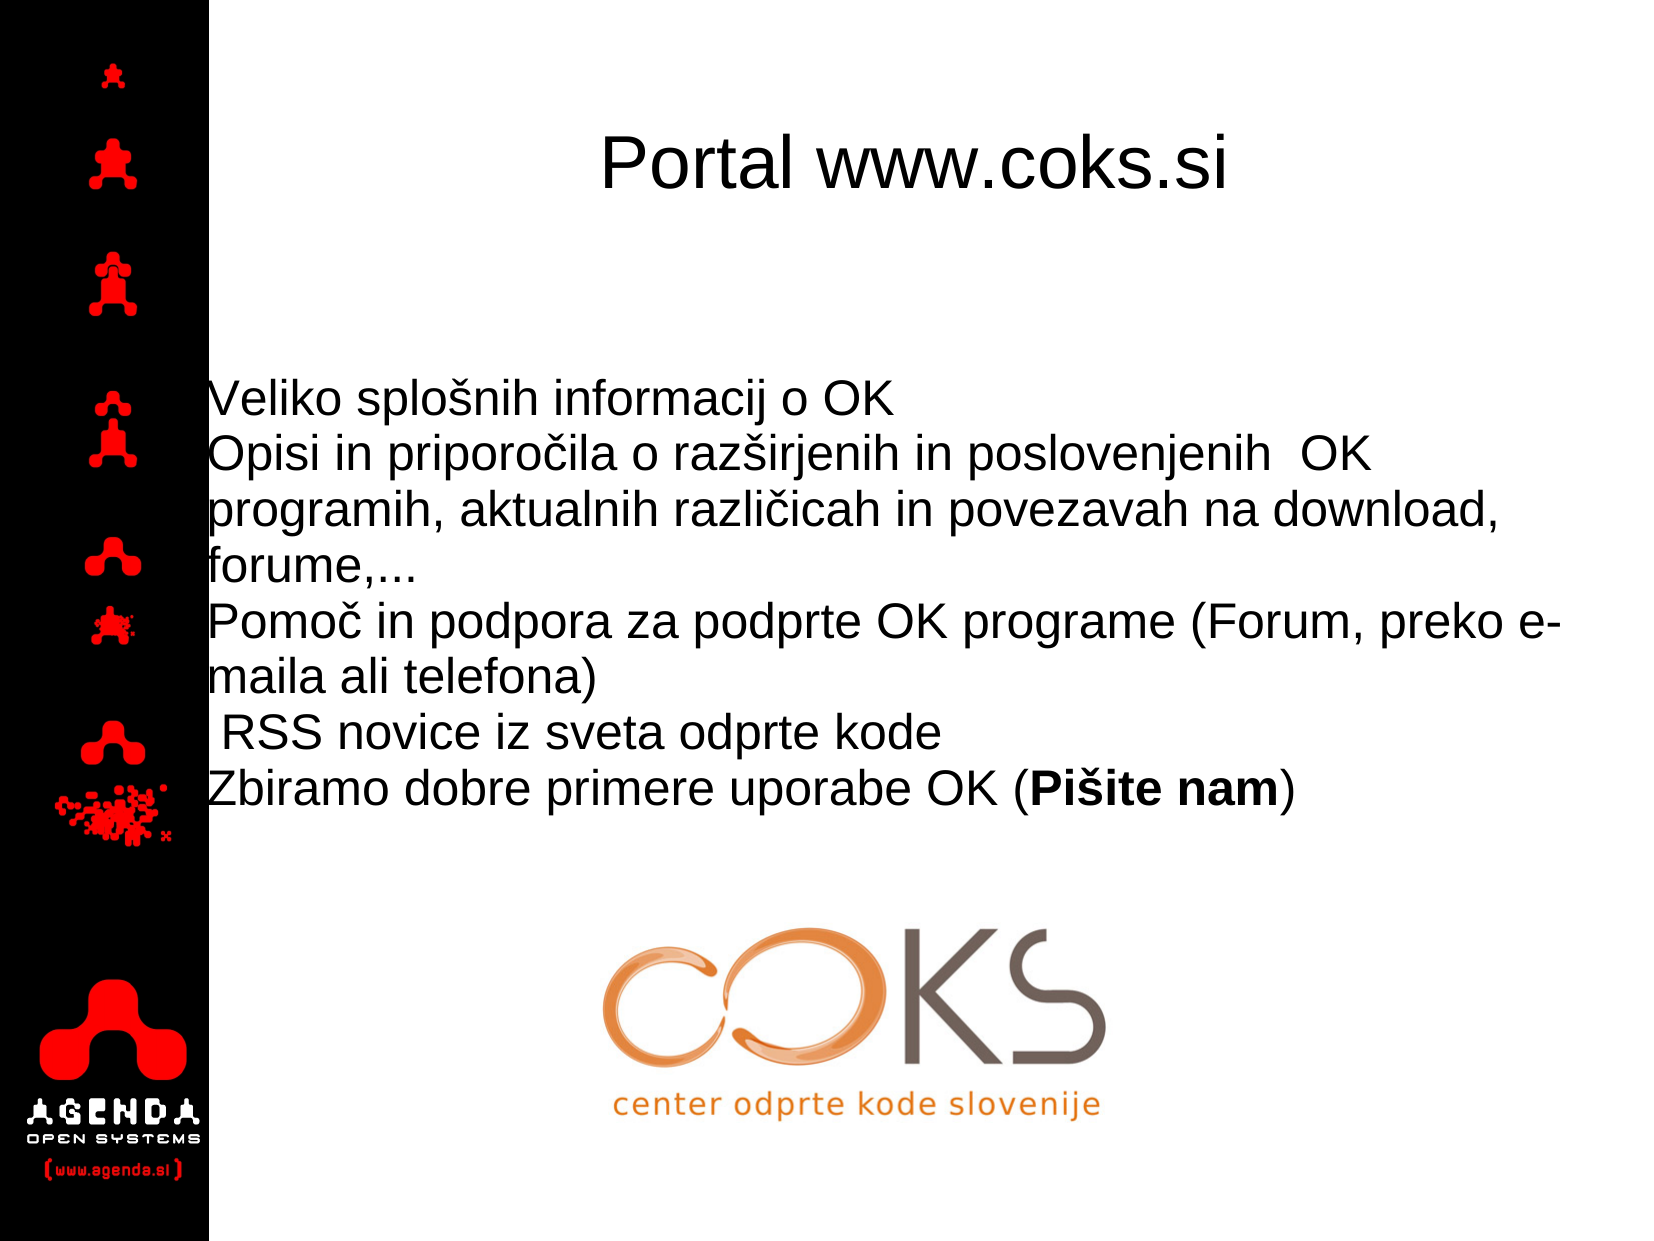

# Portal www.coks.si
Veliko splošnih informacij o OK
Opisi in priporočila o razširjenih in poslovenjenih OK programih, aktualnih različicah in povezavah na download, forume,...
Pomoč in podpora za podprte OK programe (Forum, preko e-maila ali telefona)
 RSS novice iz sveta odprte kode
Zbiramo dobre primere uporabe OK (Pišite nam)